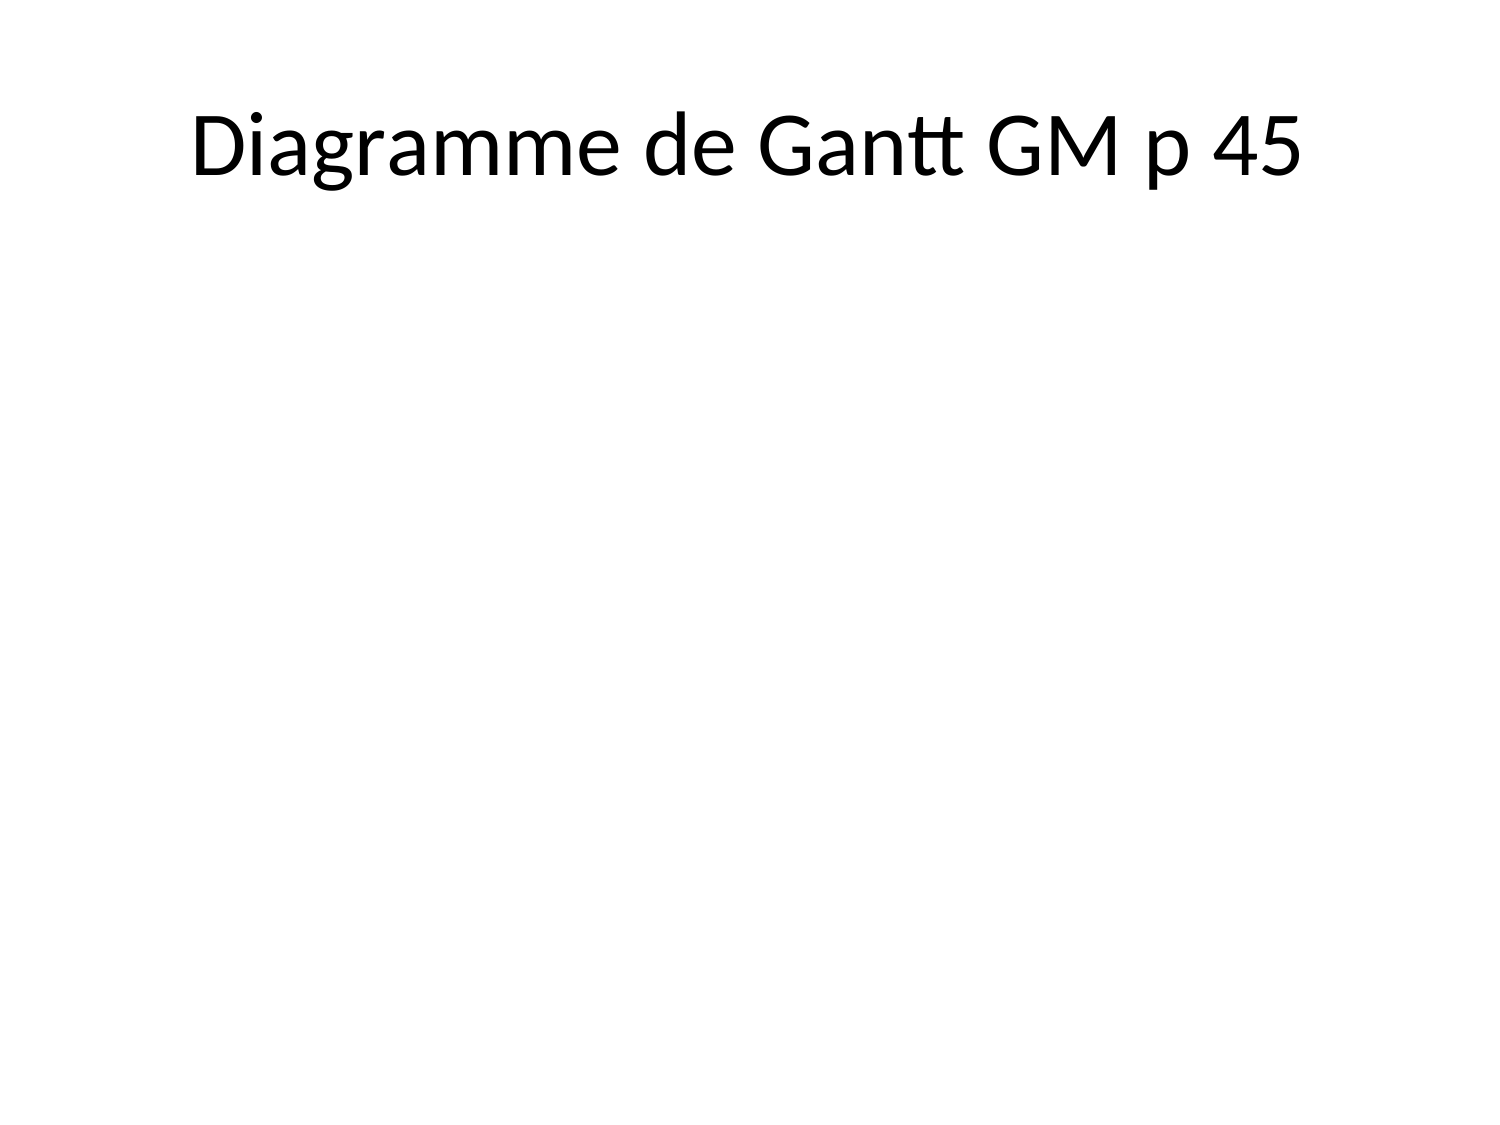

# Diagramme de Gantt GM p 45